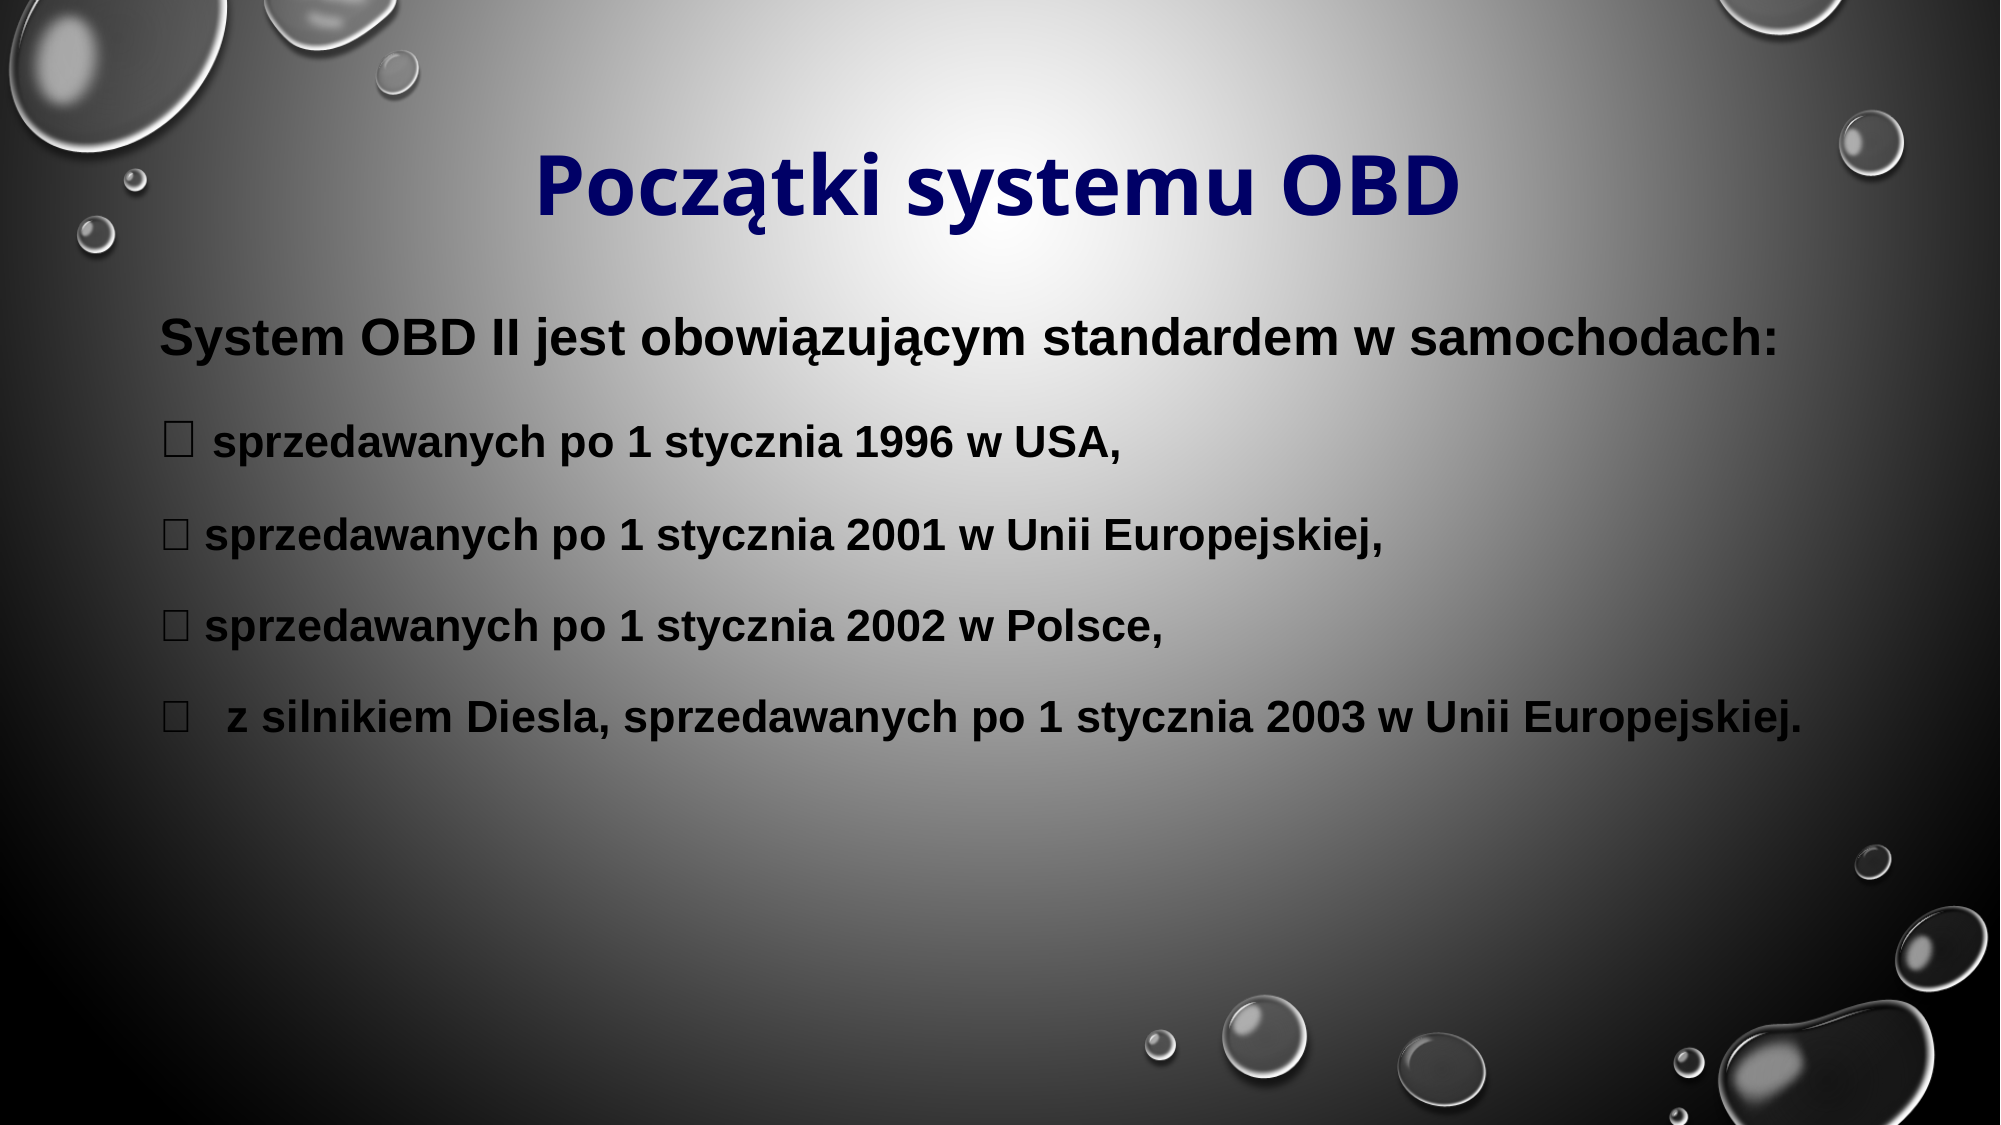

# Początki systemu OBD
System OBD II jest obowiązującym standardem w samochodach:
 sprzedawanych po 1 stycznia 1996 w USA,
 sprzedawanych po 1 stycznia 2001 w Unii Europejskiej,
 sprzedawanych po 1 stycznia 2002 w Polsce,
	z silnikiem Diesla, sprzedawanych po 1 stycznia 2003 w Unii Europejskiej.